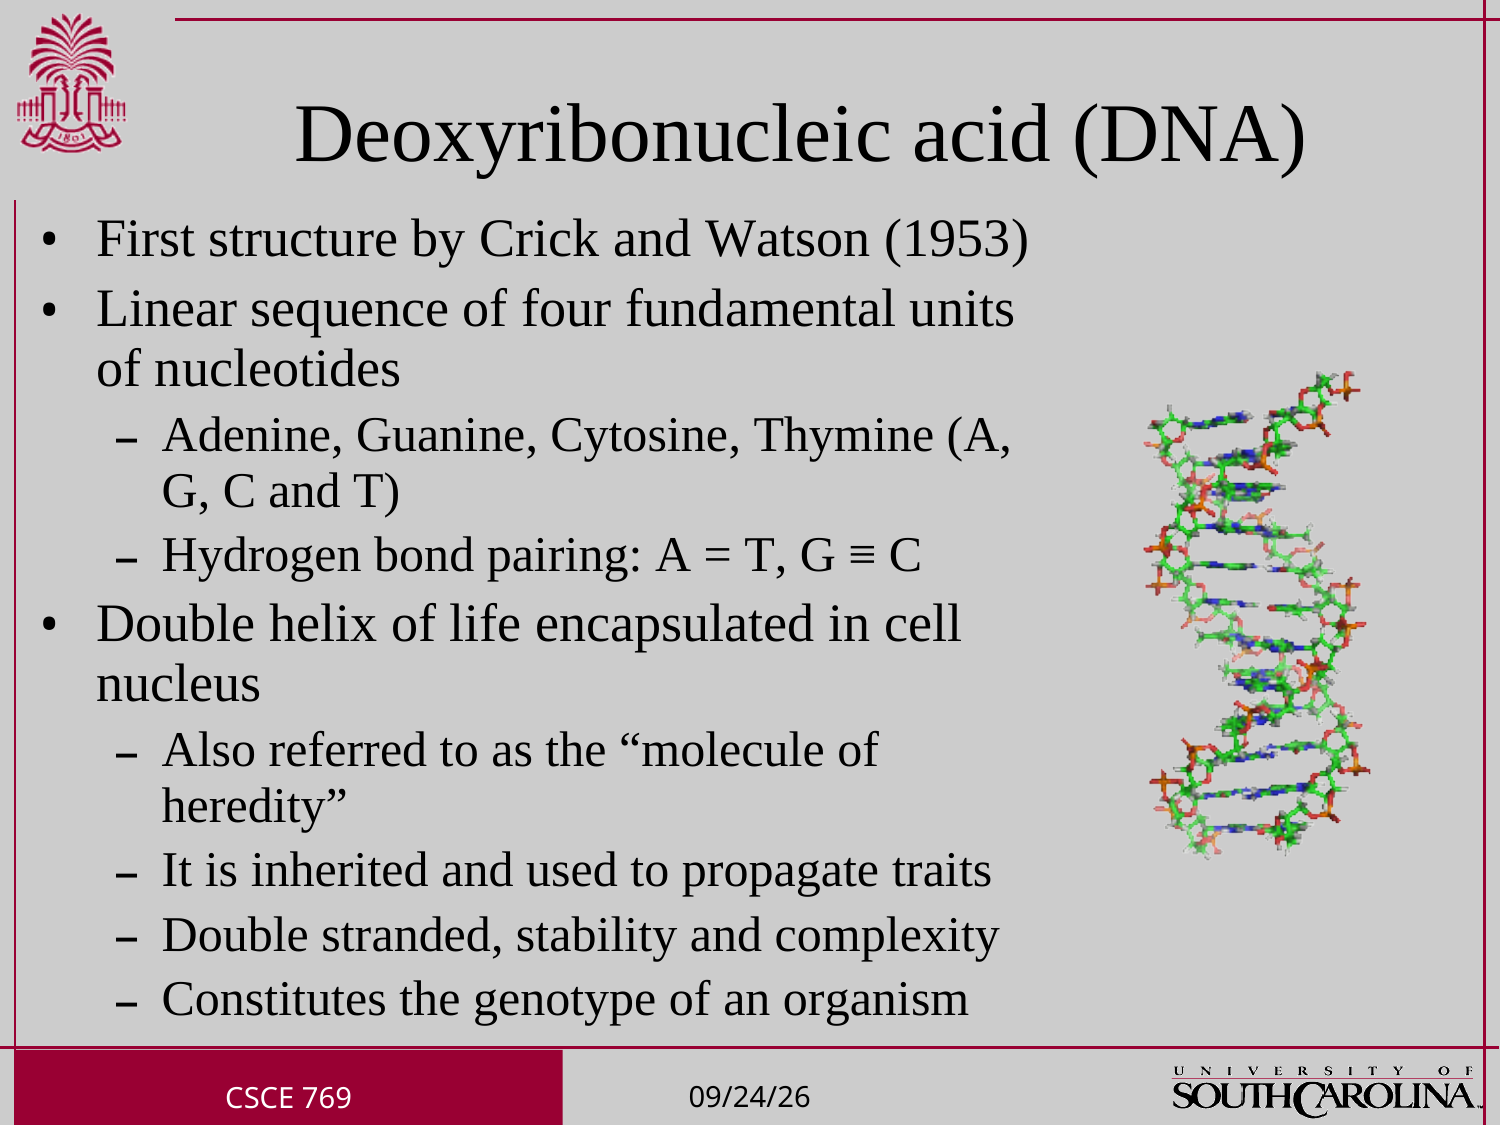

# Deoxyribonucleic acid (DNA)
First structure by Crick and Watson (1953)
Linear sequence of four fundamental units of nucleotides
Adenine, Guanine, Cytosine, Thymine (A, G, C and T)
Hydrogen bond pairing: A = T, G ≡ C
Double helix of life encapsulated in cell nucleus
Also referred to as the “molecule of heredity”
It is inherited and used to propagate traits
Double stranded, stability and complexity
Constitutes the genotype of an organism